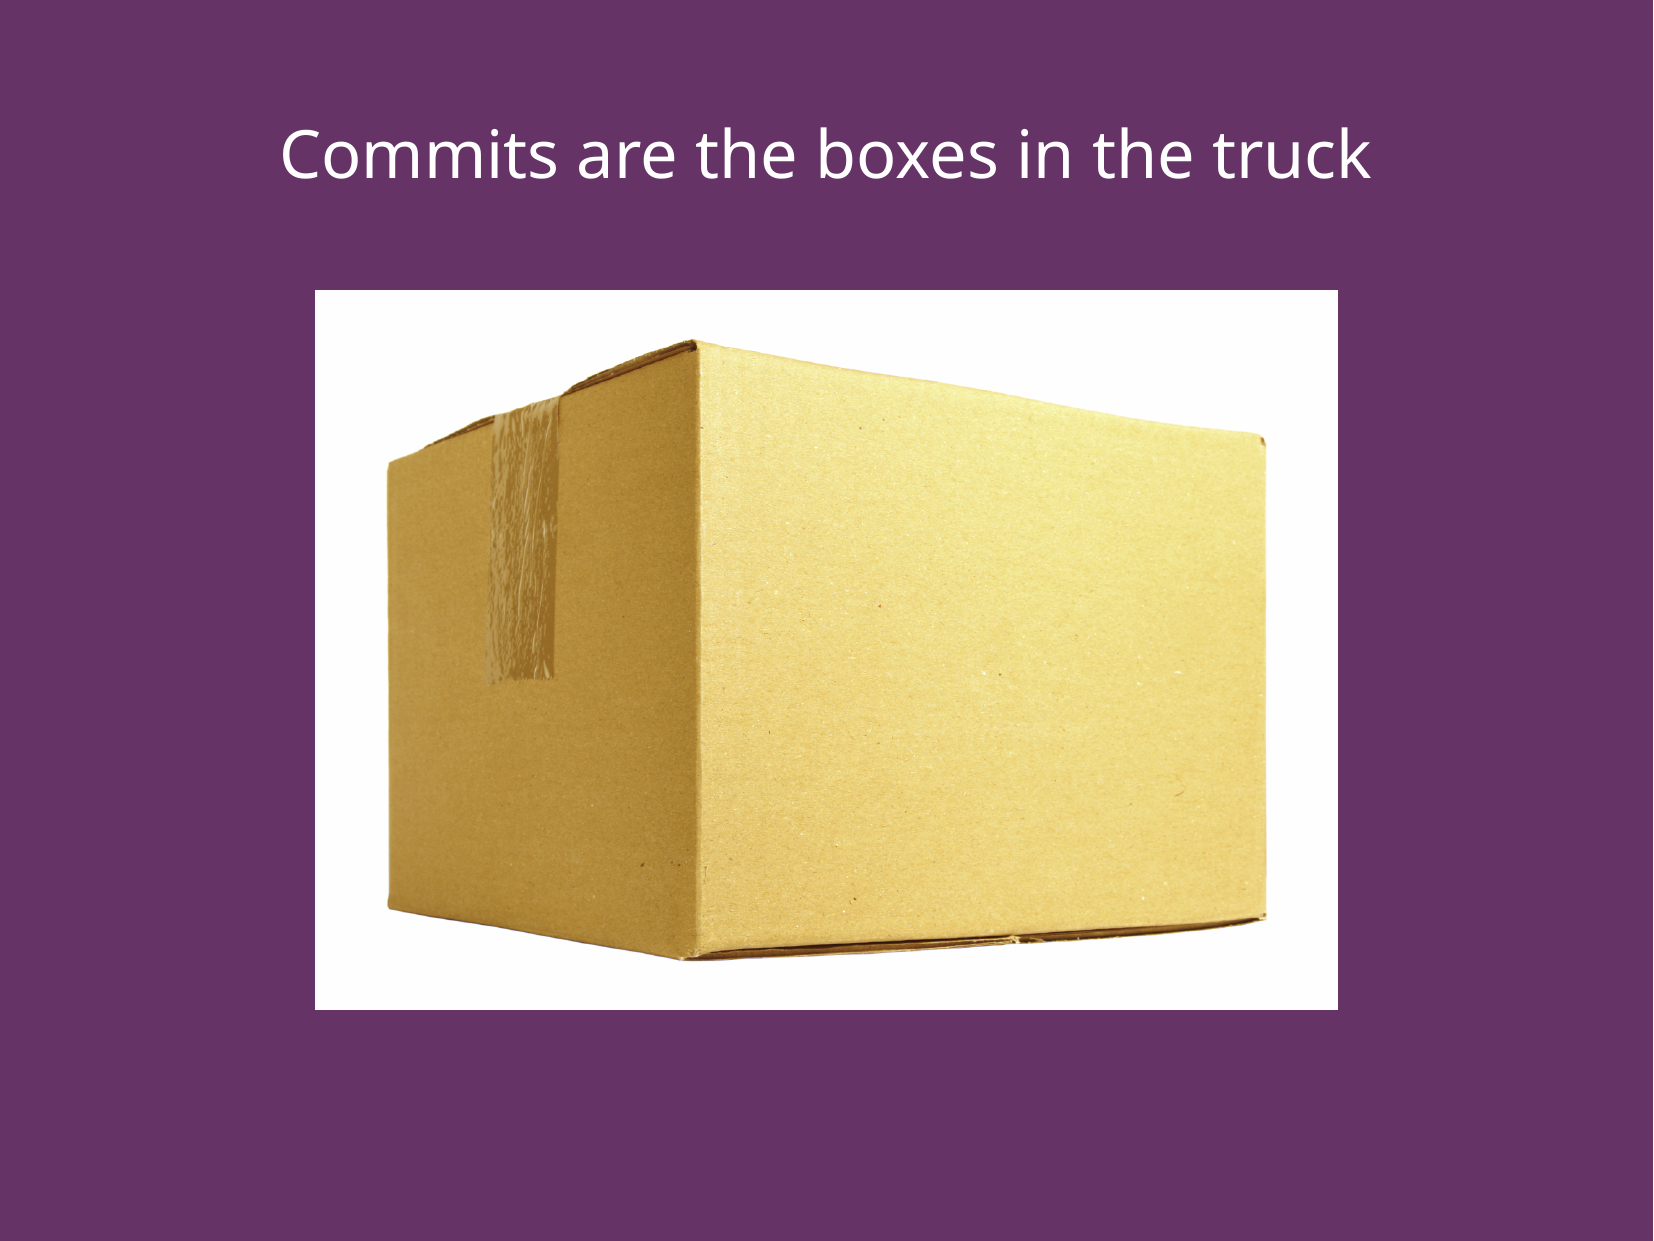

# Commits are the boxes in the truck